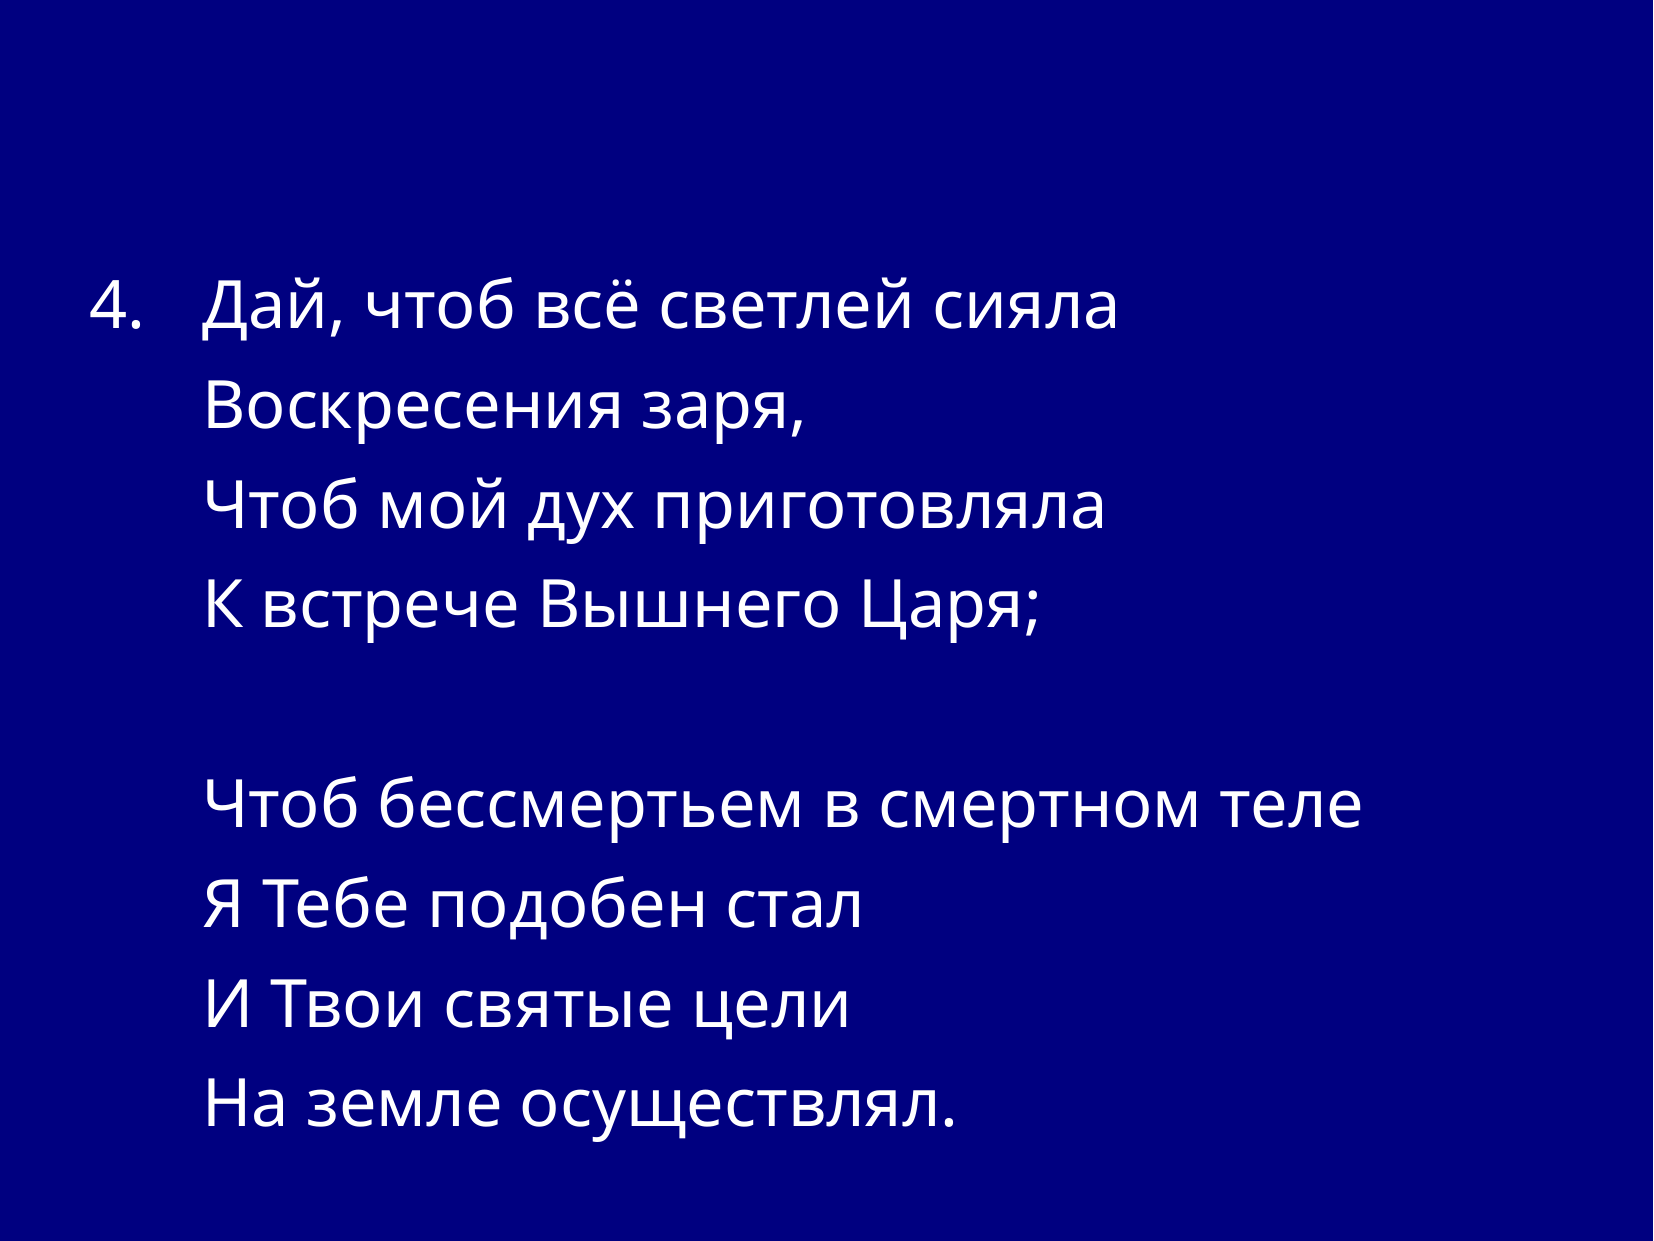

4.	Дай, чтоб всё светлей сияла
	Воскресения заря,
	Чтоб мой дух приготовляла
	К встрече Вышнего Царя;
	Чтоб бессмертьем в смертном теле
	Я Тебе подобен стал
	И Твои святые цели
	На земле осуществлял.